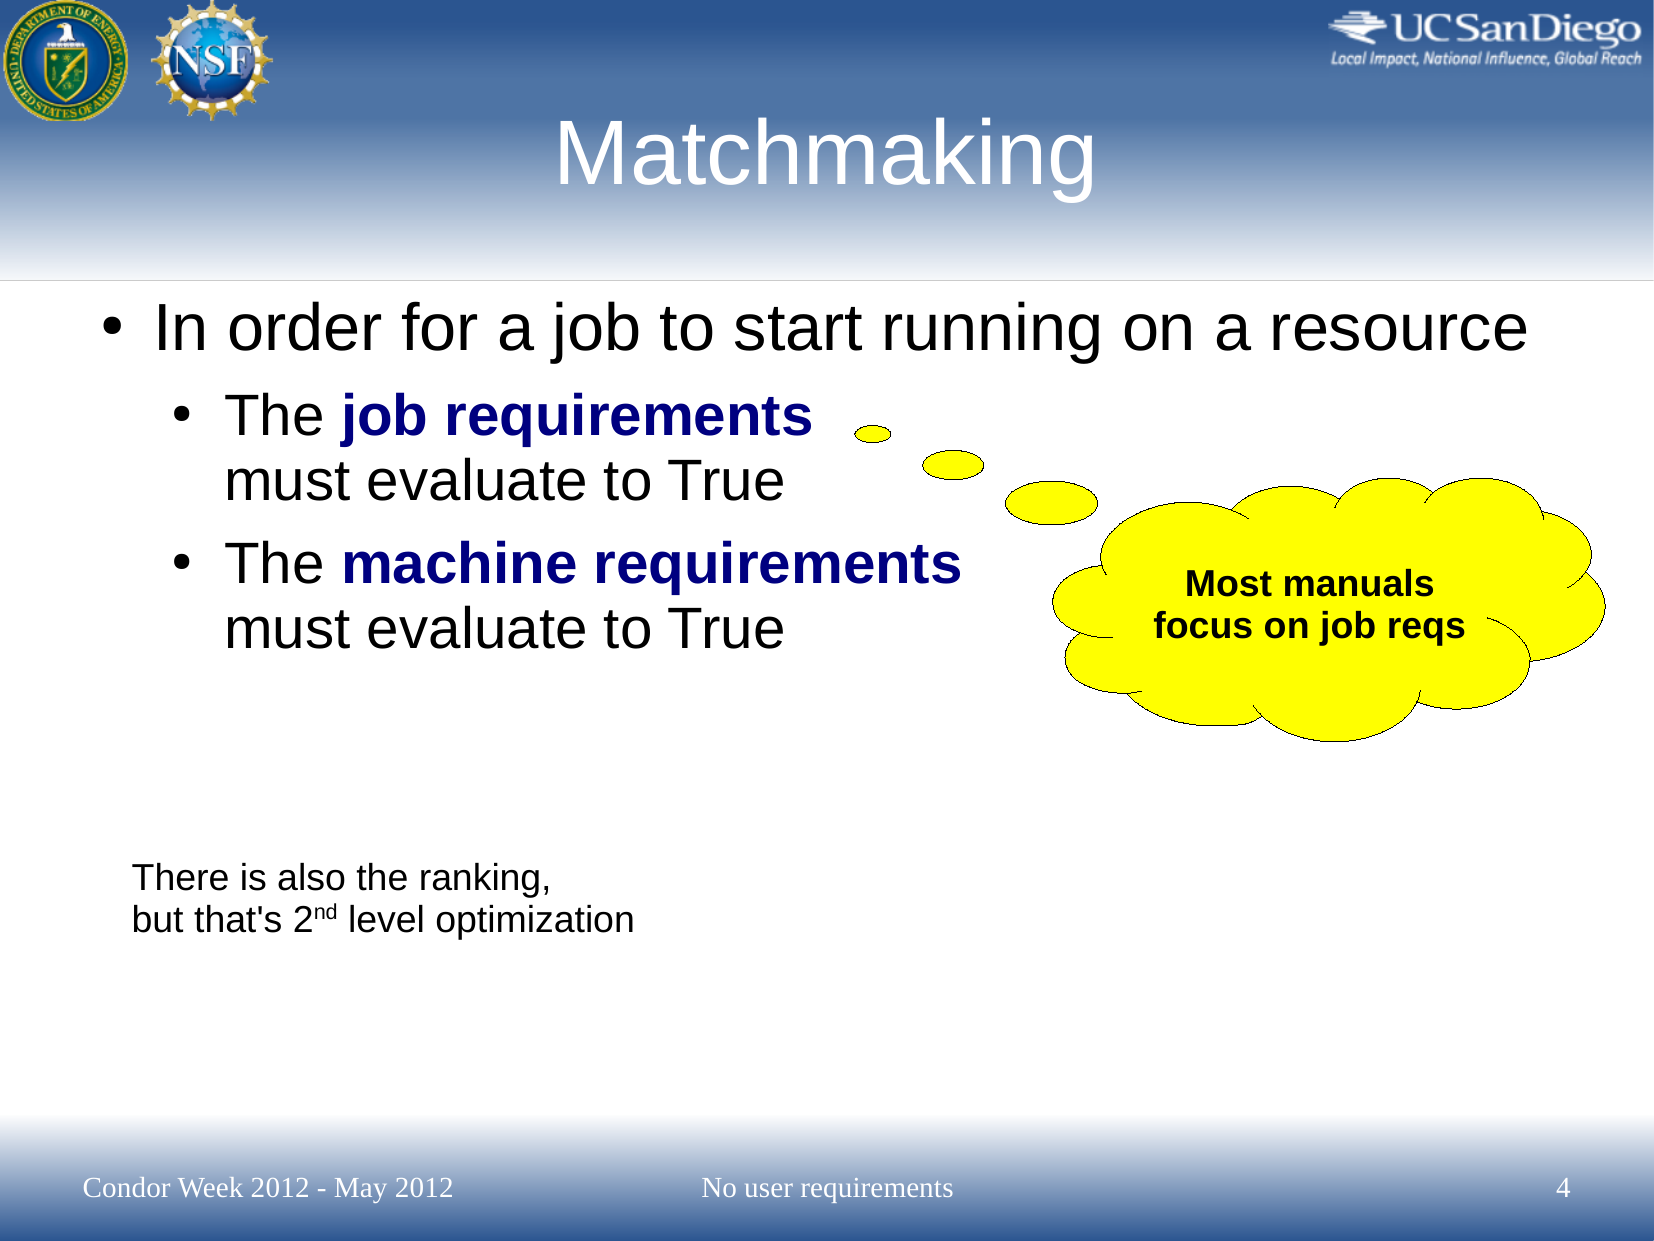

# Matchmaking
In order for a job to start running on a resource
The job requirements
must evaluate to True
The machine requirements
must evaluate to True
Most manuals
focus on job reqs
There is also the ranking,
but that's 2nd level optimization
Condor Week 2012 - May 2012
No user requirements
4